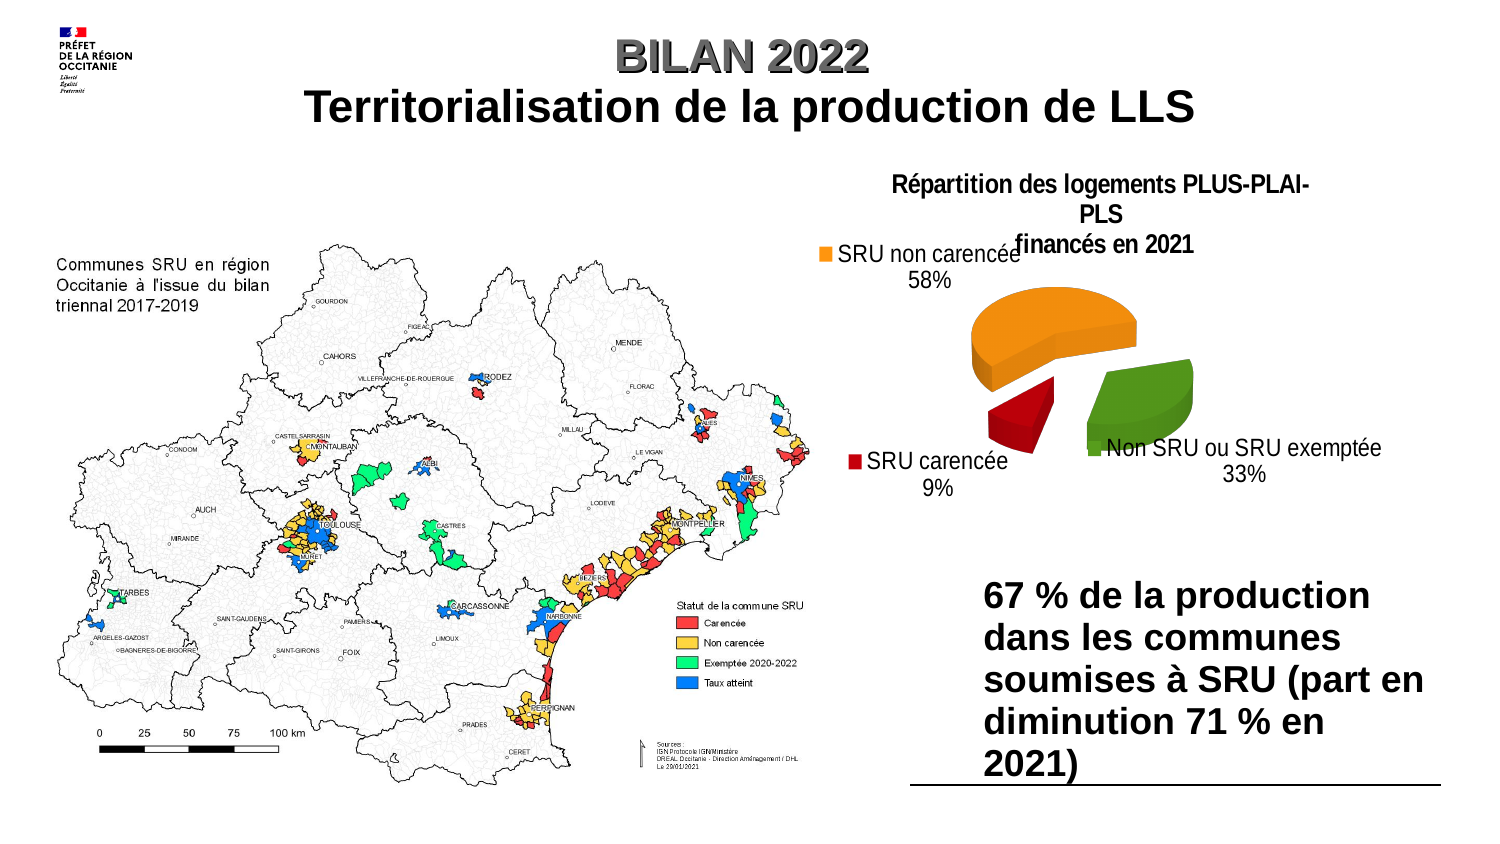

BILAN 2022
# Territorialisation de la production de LLS
[unsupported chart]
67 % de la production dans les communes soumises à SRU (part en diminution 71 % en 2021)